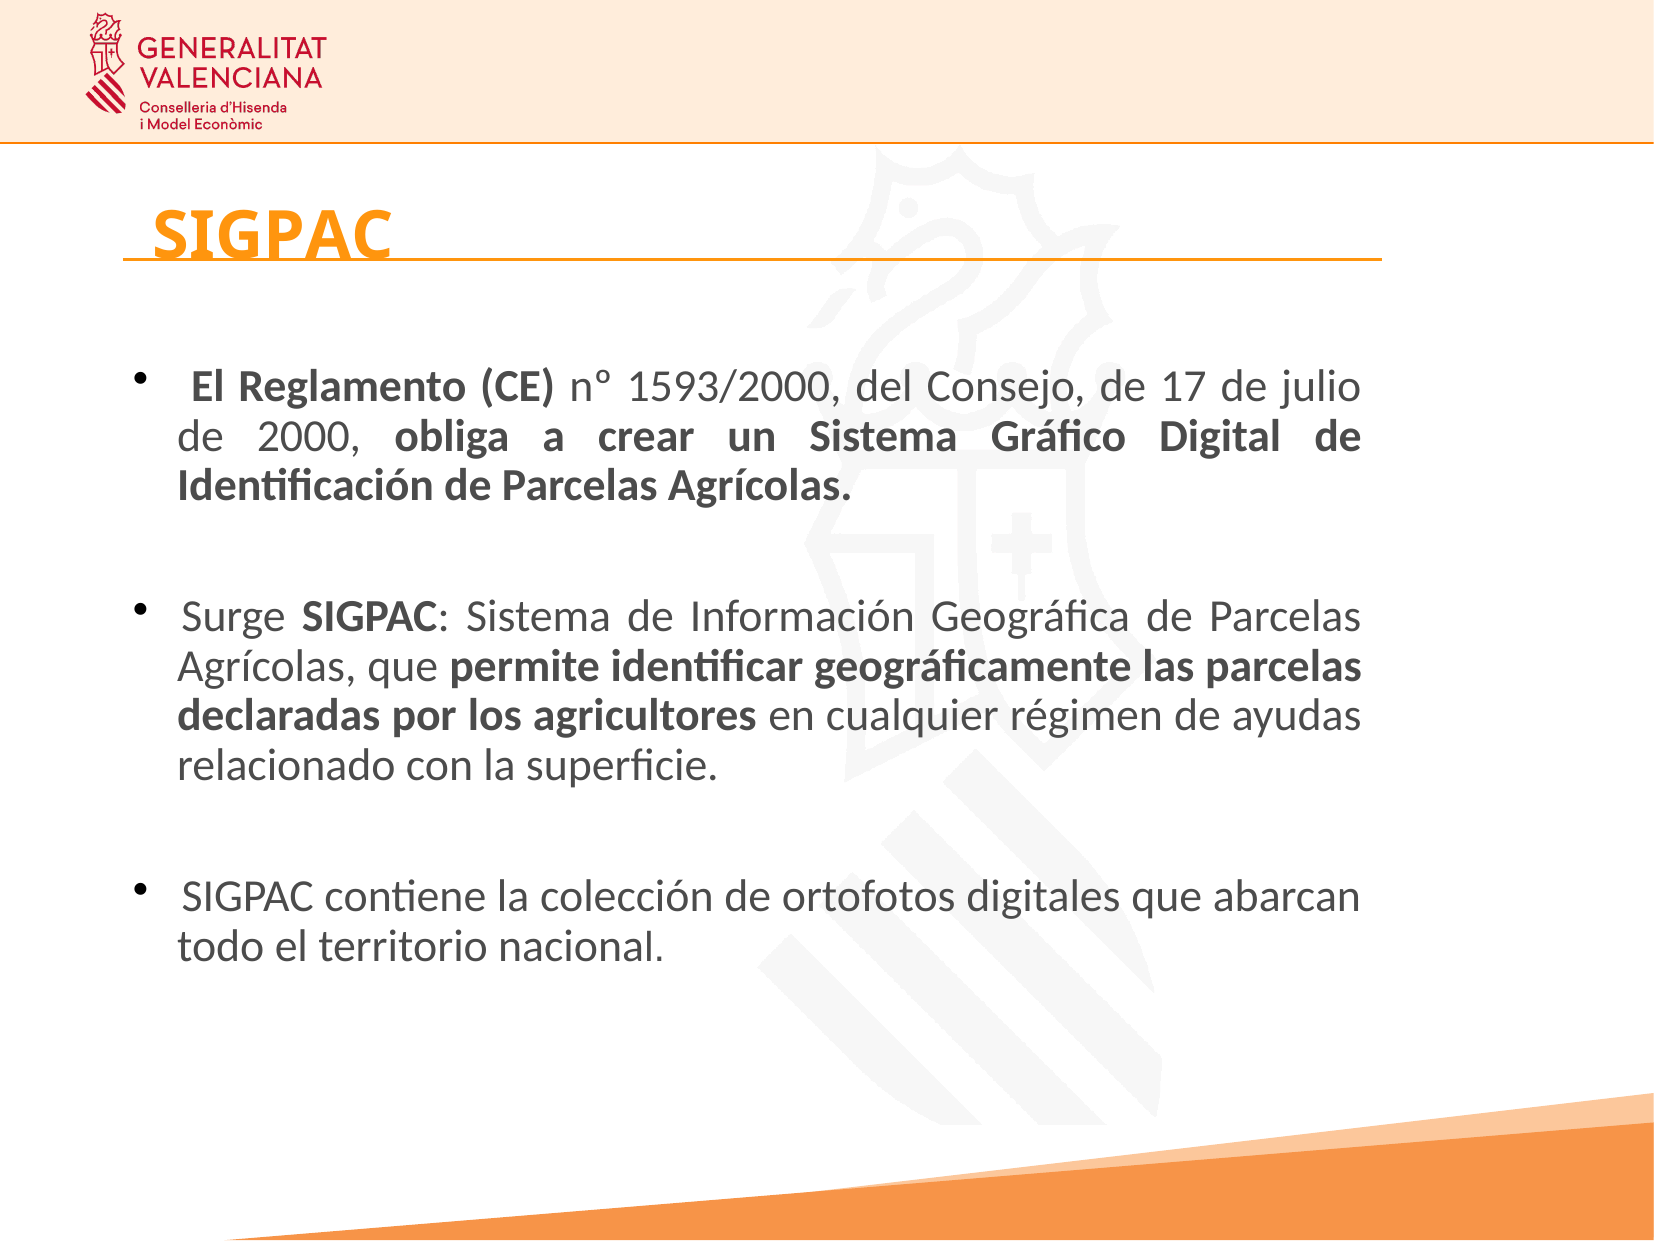

SIGPAC
# El Reglamento (CE) nº 1593/2000, del Consejo, de 17 de julio de 2000, obliga a crear un Sistema Gráfico Digital de Identificación de Parcelas Agrícolas.
 Surge SIGPAC: Sistema de Información Geográfica de Parcelas Agrícolas, que permite identificar geográficamente las parcelas declaradas por los agricultores en cualquier régimen de ayudas relacionado con la superficie.
 SIGPAC contiene la colección de ortofotos digitales que abarcan todo el territorio nacional.